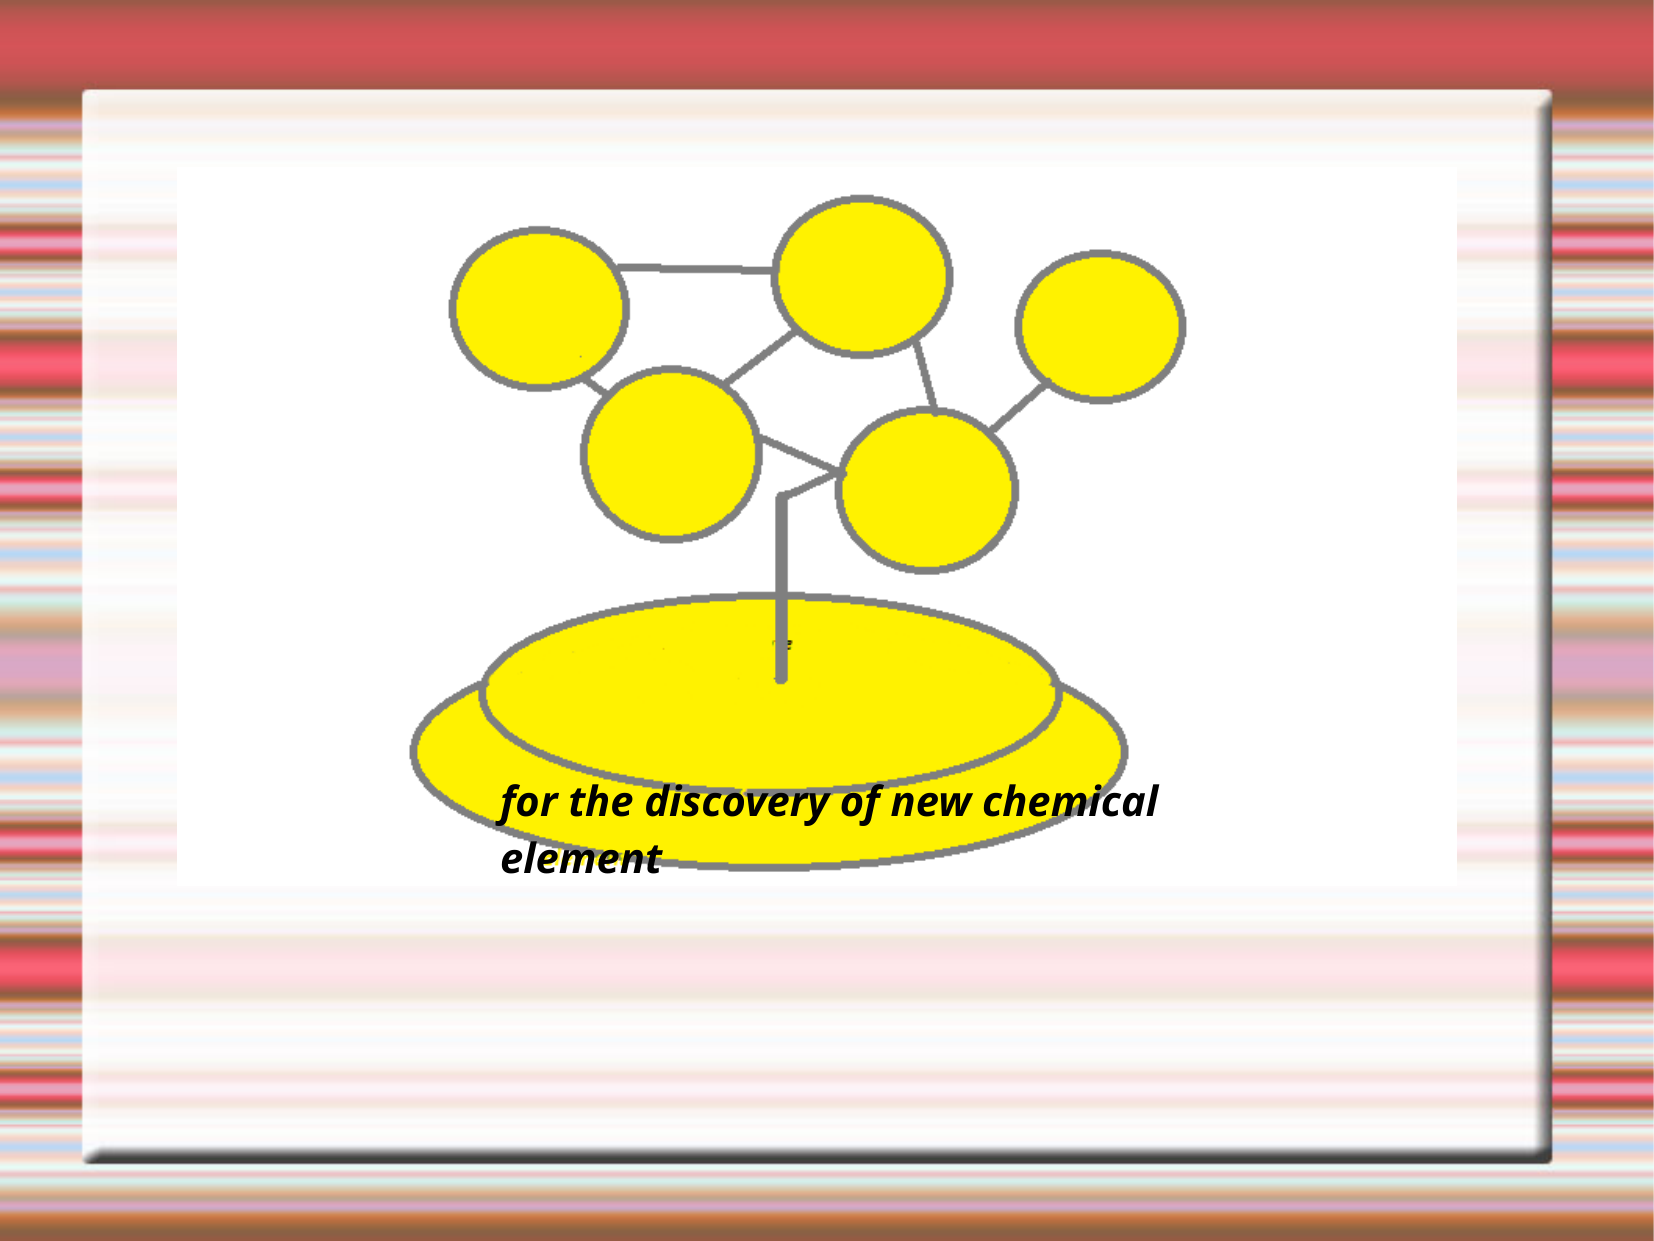

for the discovery of new chemical element